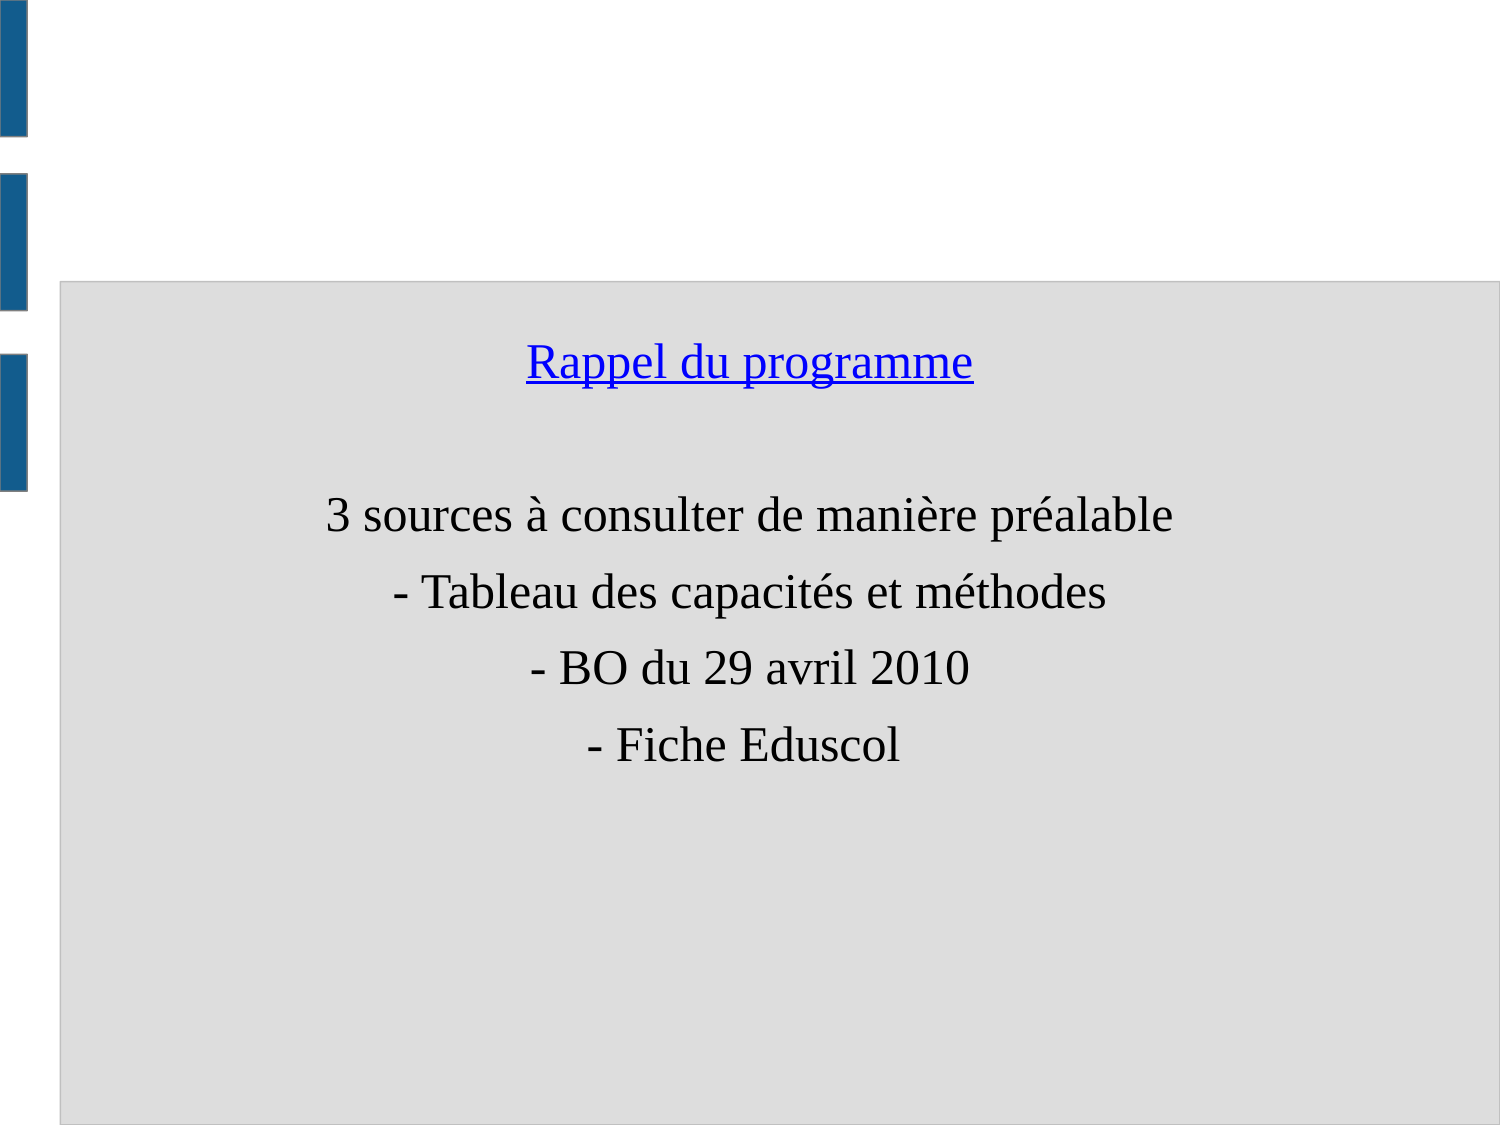

Rappel du programme
3 sources à consulter de manière préalable
- Tableau des capacités et méthodes
- BO du 29 avril 2010
- Fiche Eduscol